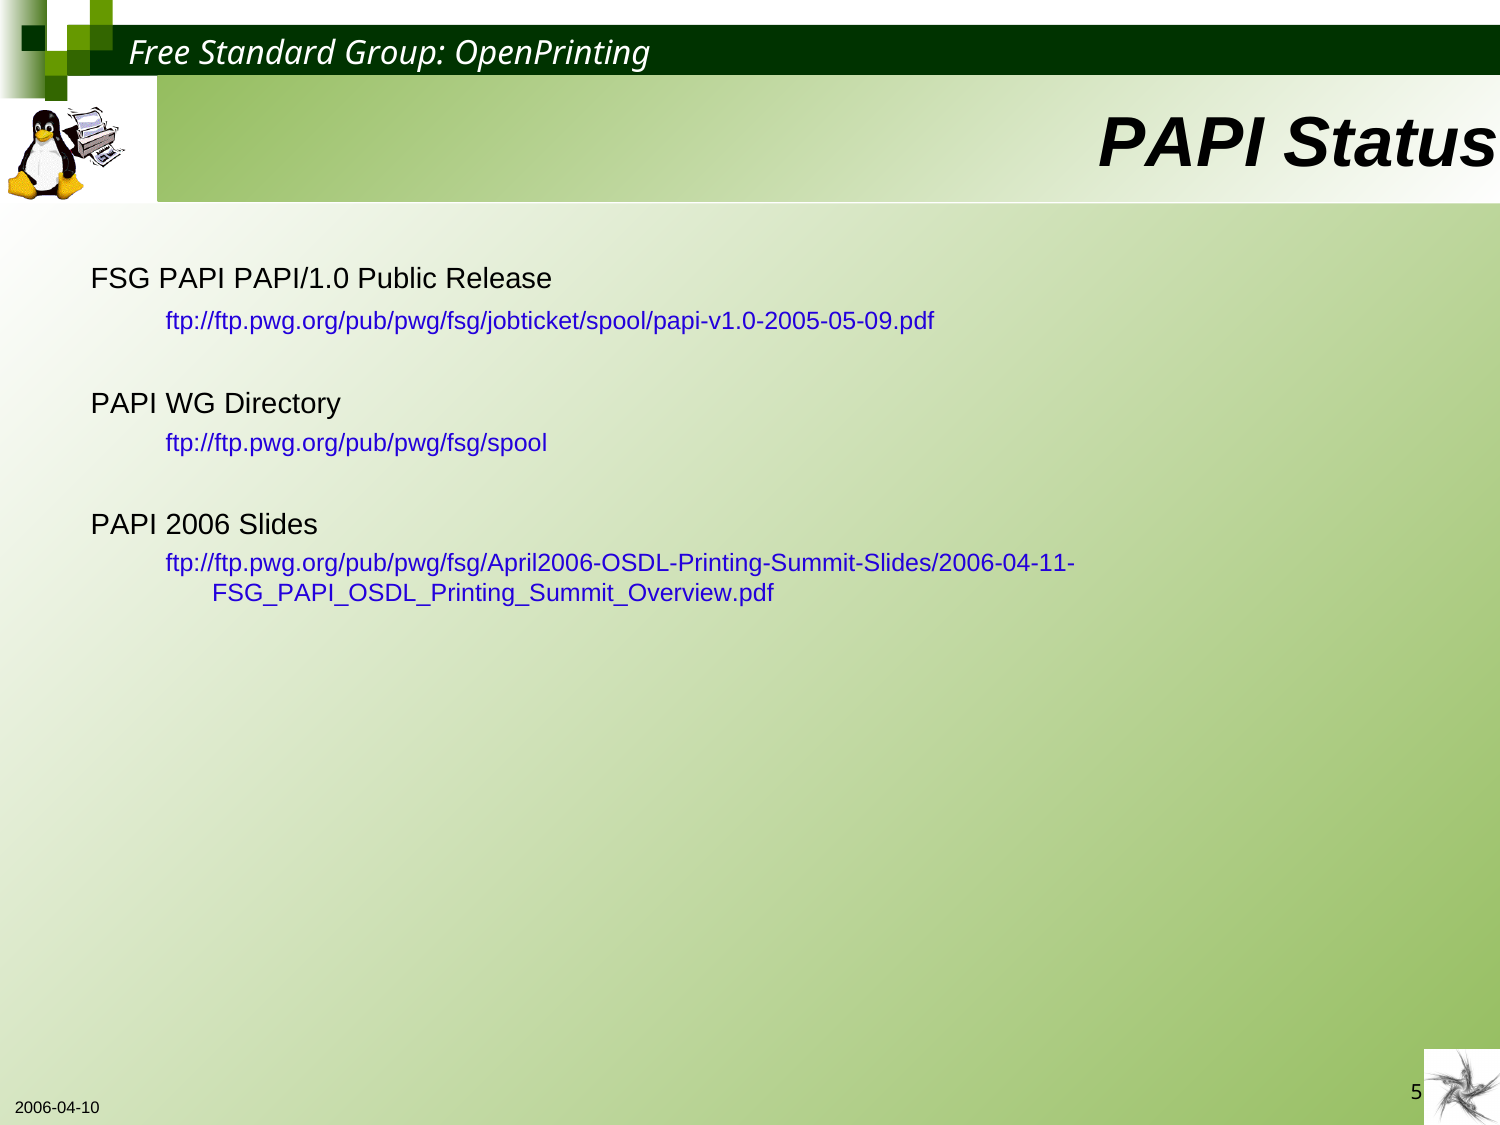

# PAPI Status
FSG PAPI PAPI/1.0 Public Release
ftp://ftp.pwg.org/pub/pwg/fsg/jobticket/spool/papi-v1.0-2005-05-09.pdf
PAPI WG Directory
ftp://ftp.pwg.org/pub/pwg/fsg/spool
PAPI 2006 Slides
ftp://ftp.pwg.org/pub/pwg/fsg/April2006-OSDL-Printing-Summit-Slides/2006-04-11-FSG_PAPI_OSDL_Printing_Summit_Overview.pdf